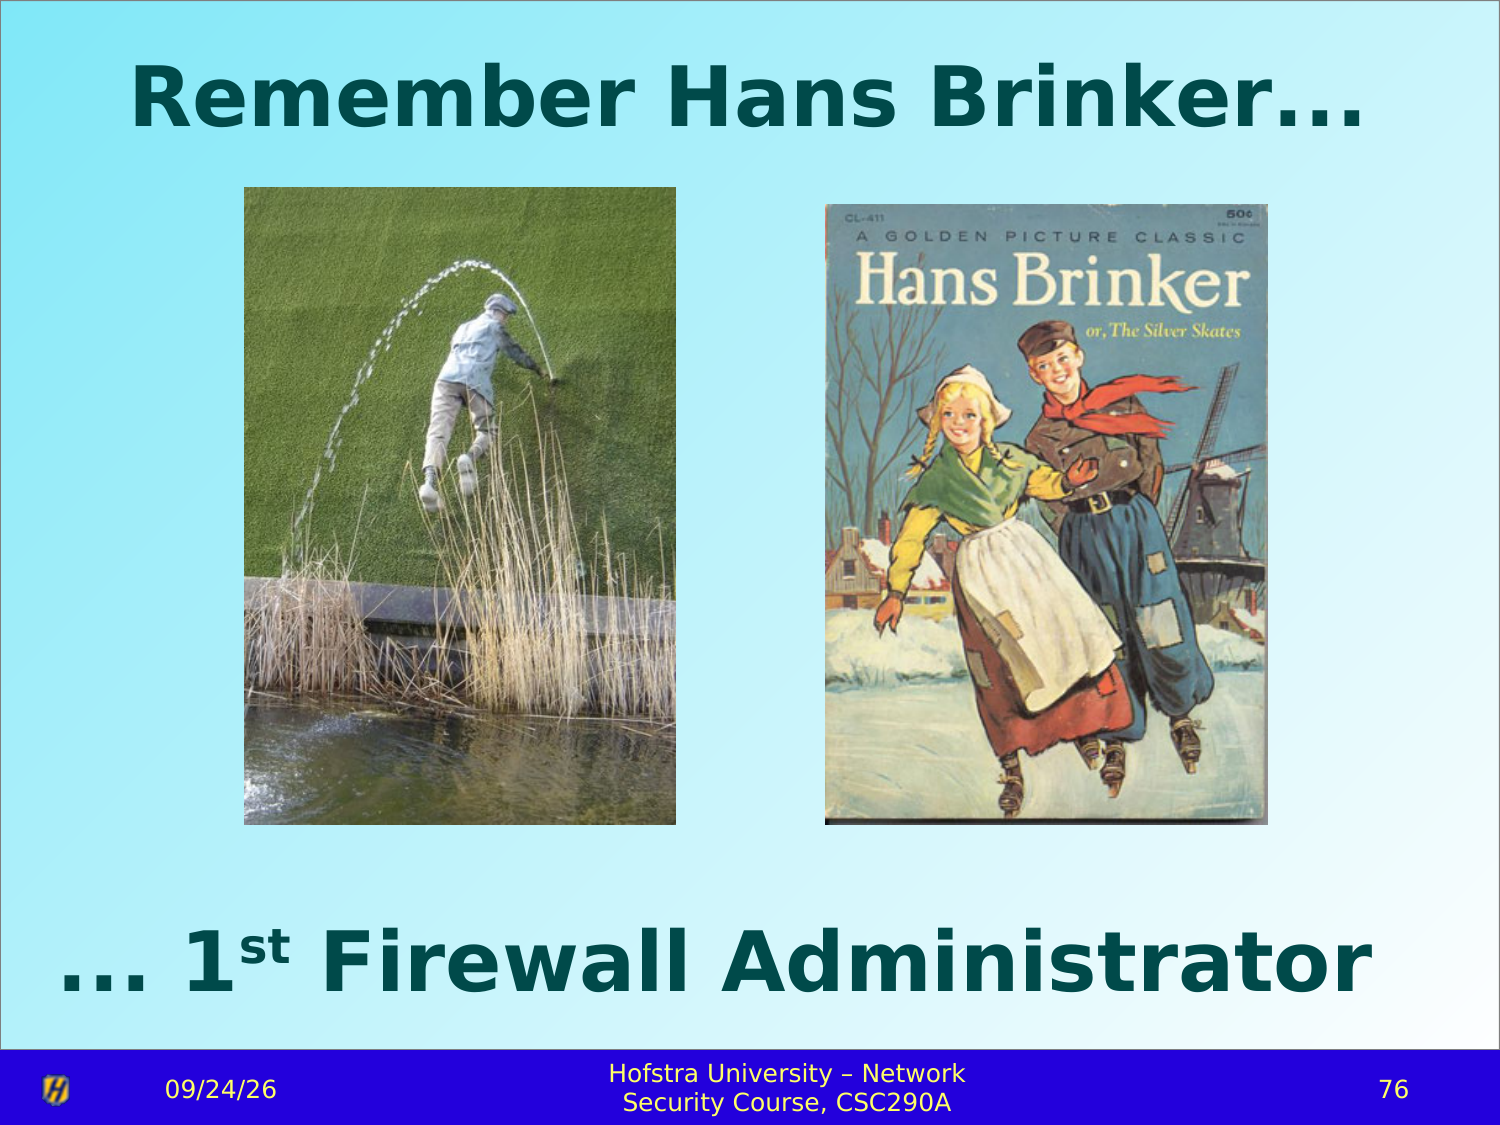

# Remember Hans Brinker...
... 1st Firewall Administrator
76